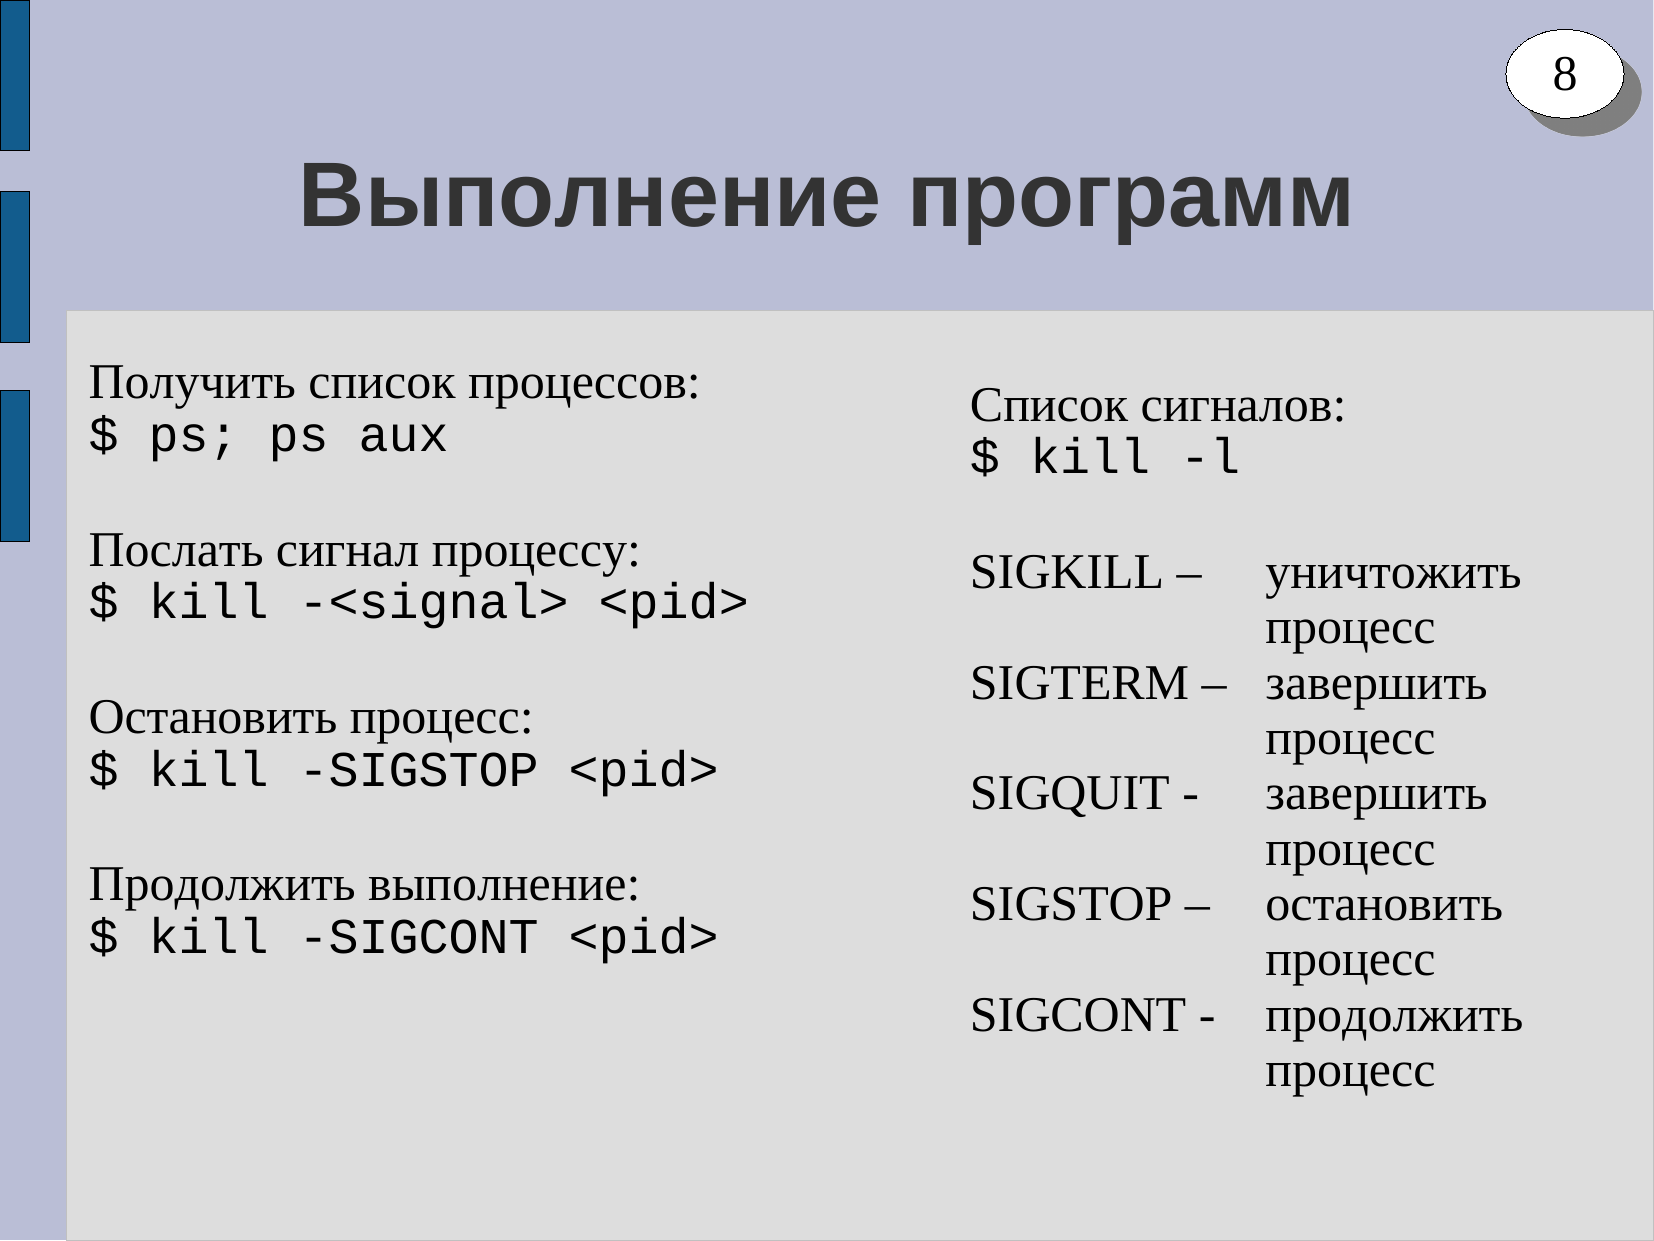

8
# Выполнение программ
Получить список процессов:
$ ps; ps aux
Послать сигнал процессу:
$ kill -<signal> <pid>
Остановить процесс:
$ kill -SIGSTOP <pid>
Продолжить выполнение:
$ kill -SIGCONT <pid>
Список сигналов:
$ kill -l
SIGKILL –	уничтожить
				процесс
SIGTERM –	завершить
				процесс
SIGQUIT -	завершить
				процесс
SIGSTOP –	остановить
				процесс
SIGCONT -	продолжить
				процесс